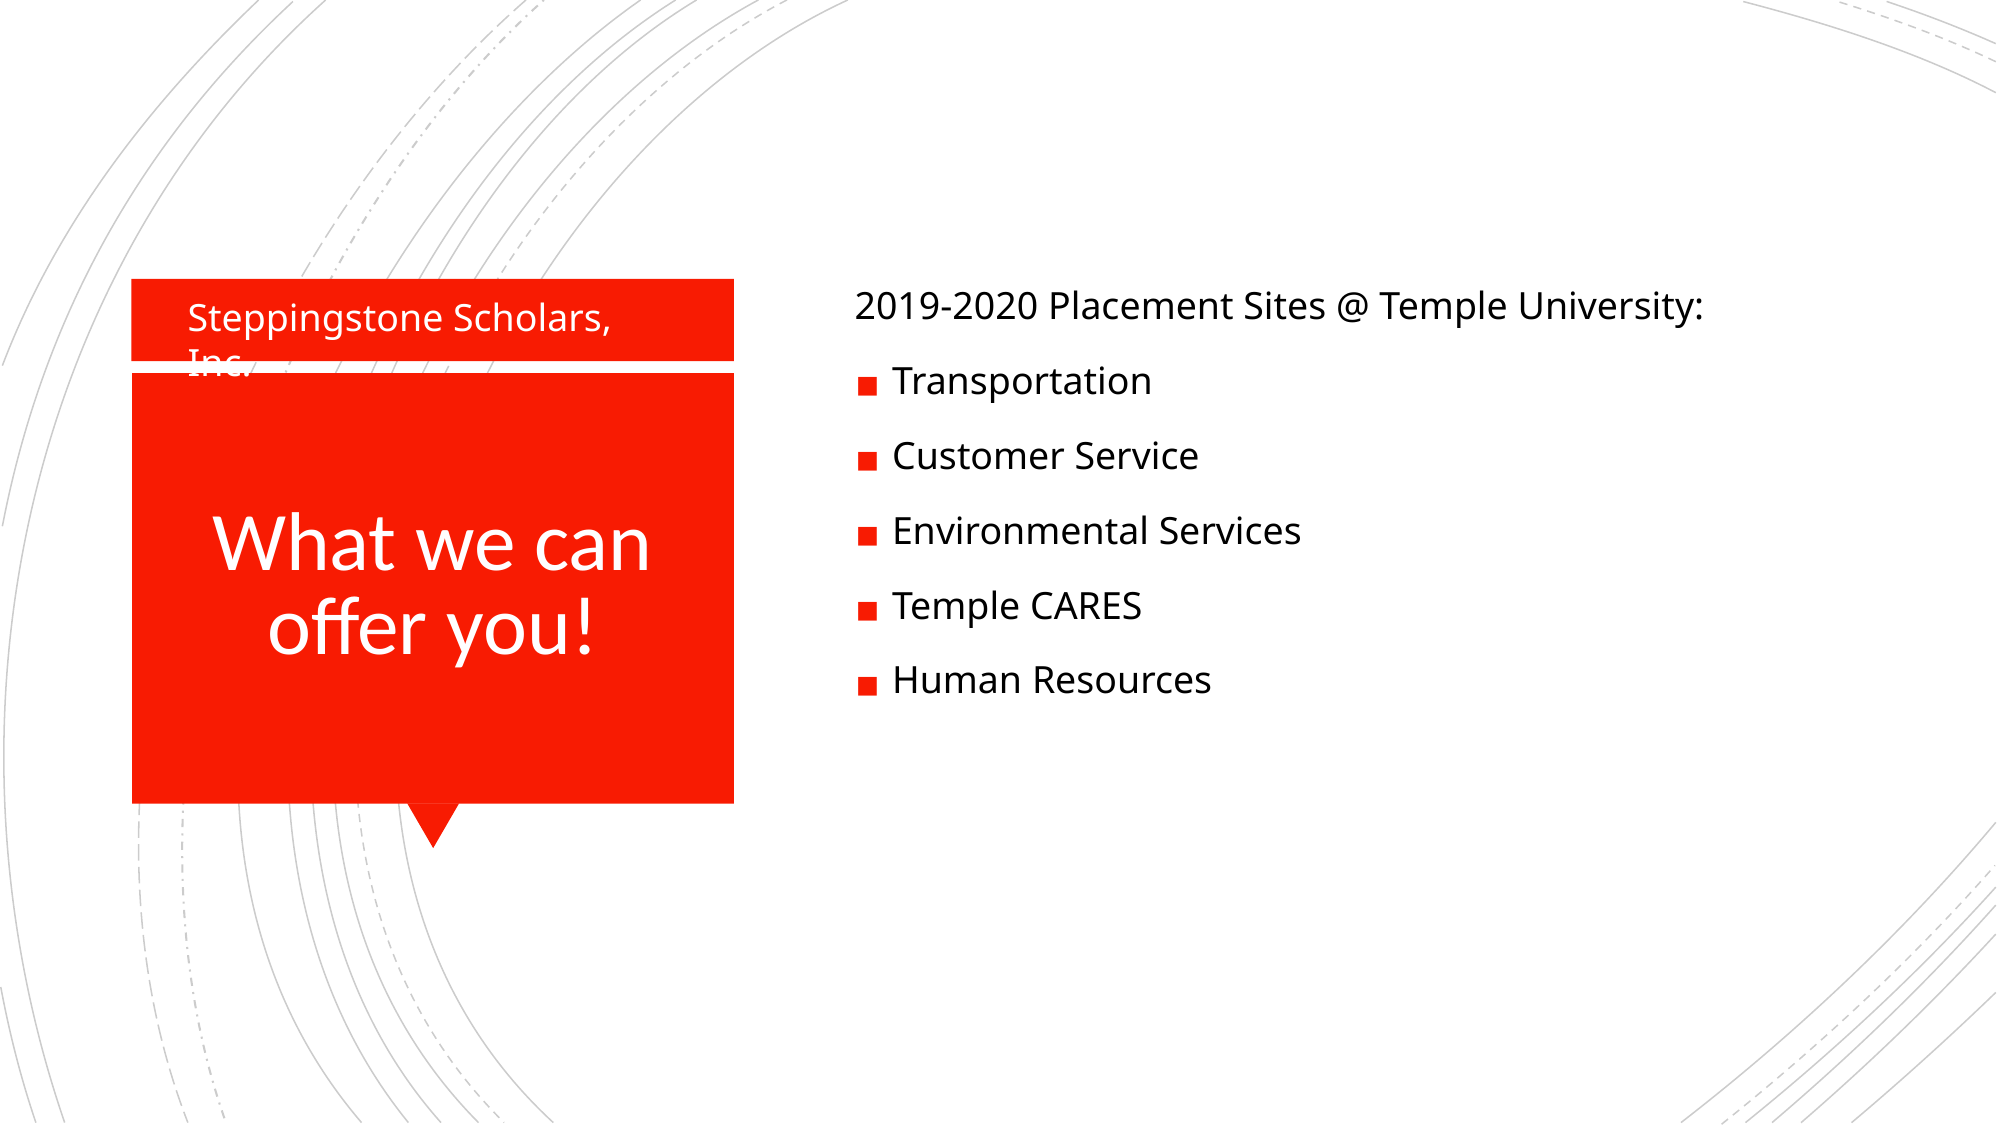

2019-2020 Placement Sites @ Temple University:
Transportation
Customer Service
Environmental Services
Temple CARES
Human Resources
Steppingstone Scholars, Inc.
# What we can offer you!